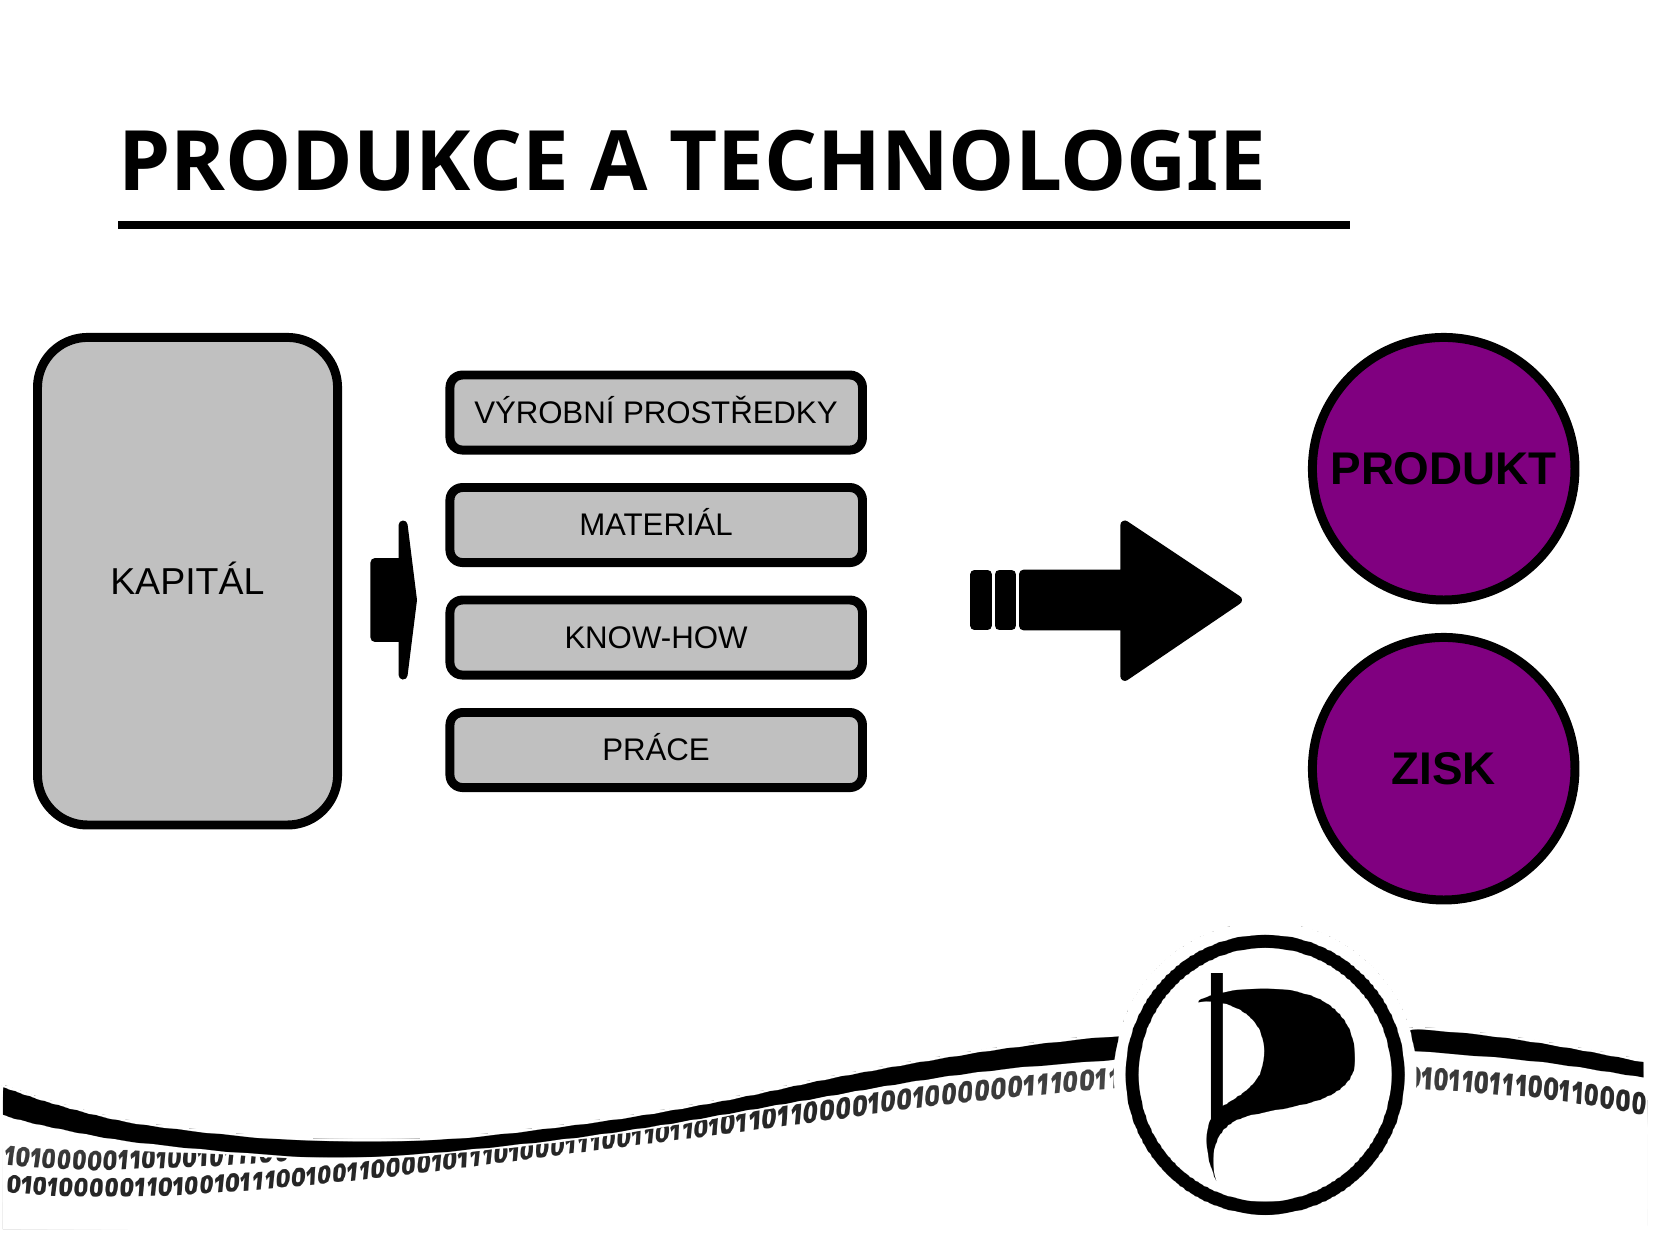

# PRODUKCE A TECHNOLOGIE
KAPITÁL
PRODUKT
VÝROBNÍ PROSTŘEDKY
MATERIÁL
KNOW-HOW
ZISK
PRÁCE